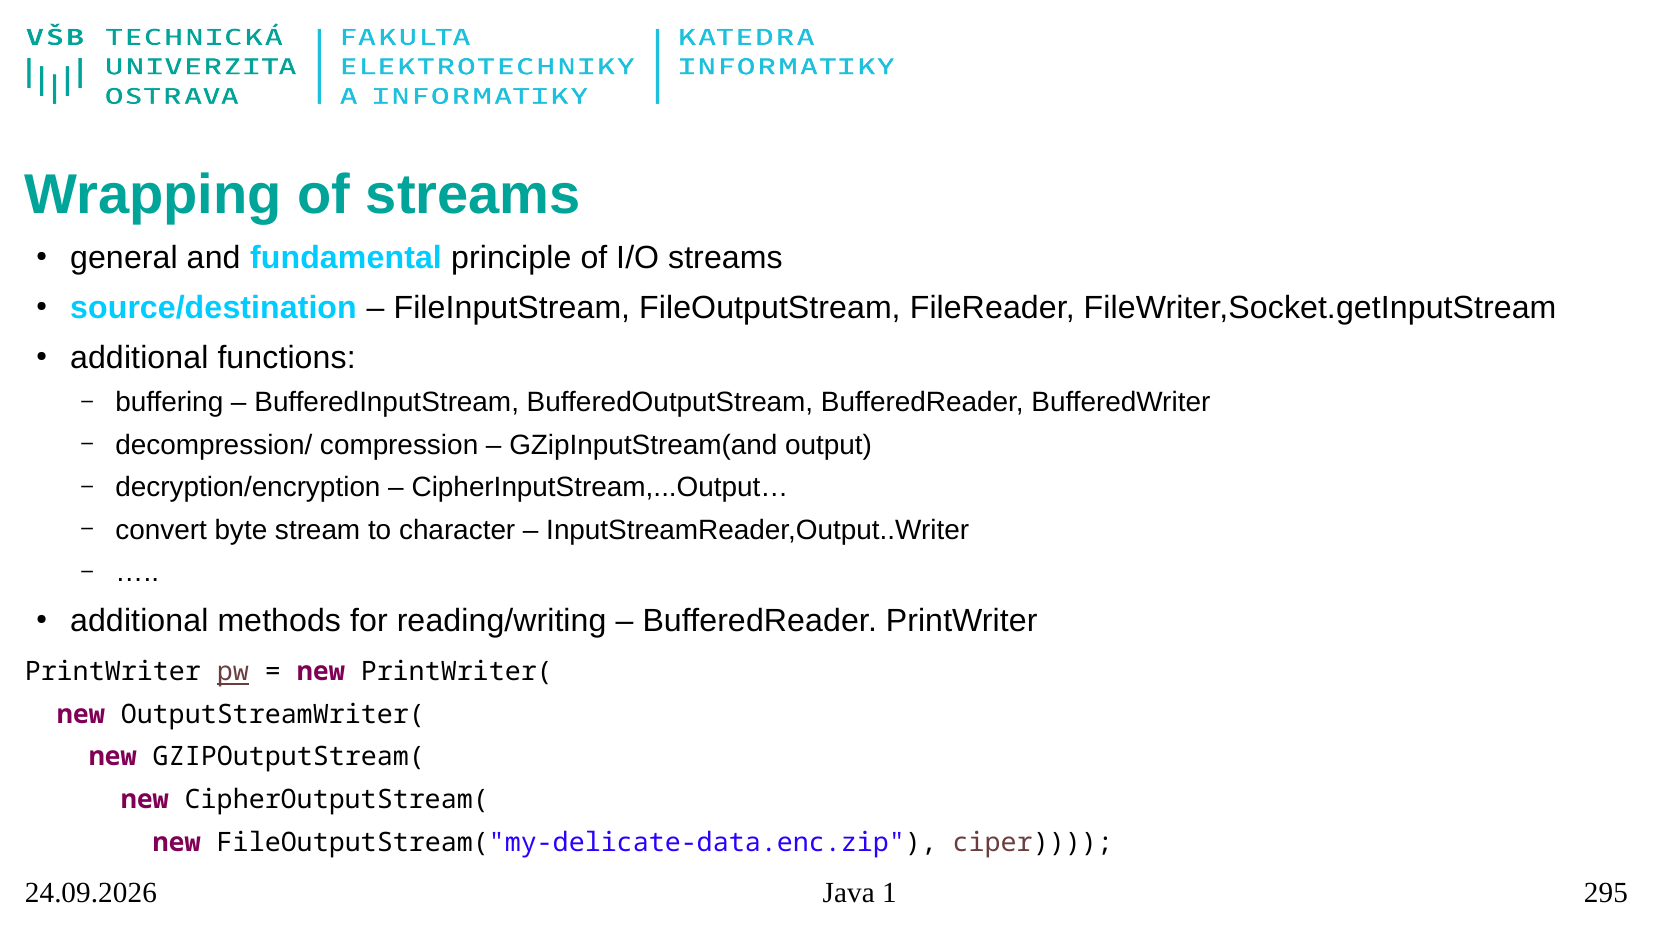

# Wrapping of streams
general and fundamental principle of I/O streams
source/destination – FileInputStream, FileOutputStream, FileReader, FileWriter,Socket.getInputStream
additional functions:
buffering – BufferedInputStream, BufferedOutputStream, BufferedReader, BufferedWriter
decompression/ compression – GZipInputStream(and output)
decryption/encryption – CipherInputStream,...Output…
convert byte stream to character – InputStreamReader,Output..Writer
…..
additional methods for reading/writing – BufferedReader. PrintWriter
PrintWriter pw = new PrintWriter(
 new OutputStreamWriter(
 new GZIPOutputStream(
 new CipherOutputStream(
 new FileOutputStream("my-delicate-data.enc.zip"), ciper))));
Java 1
295